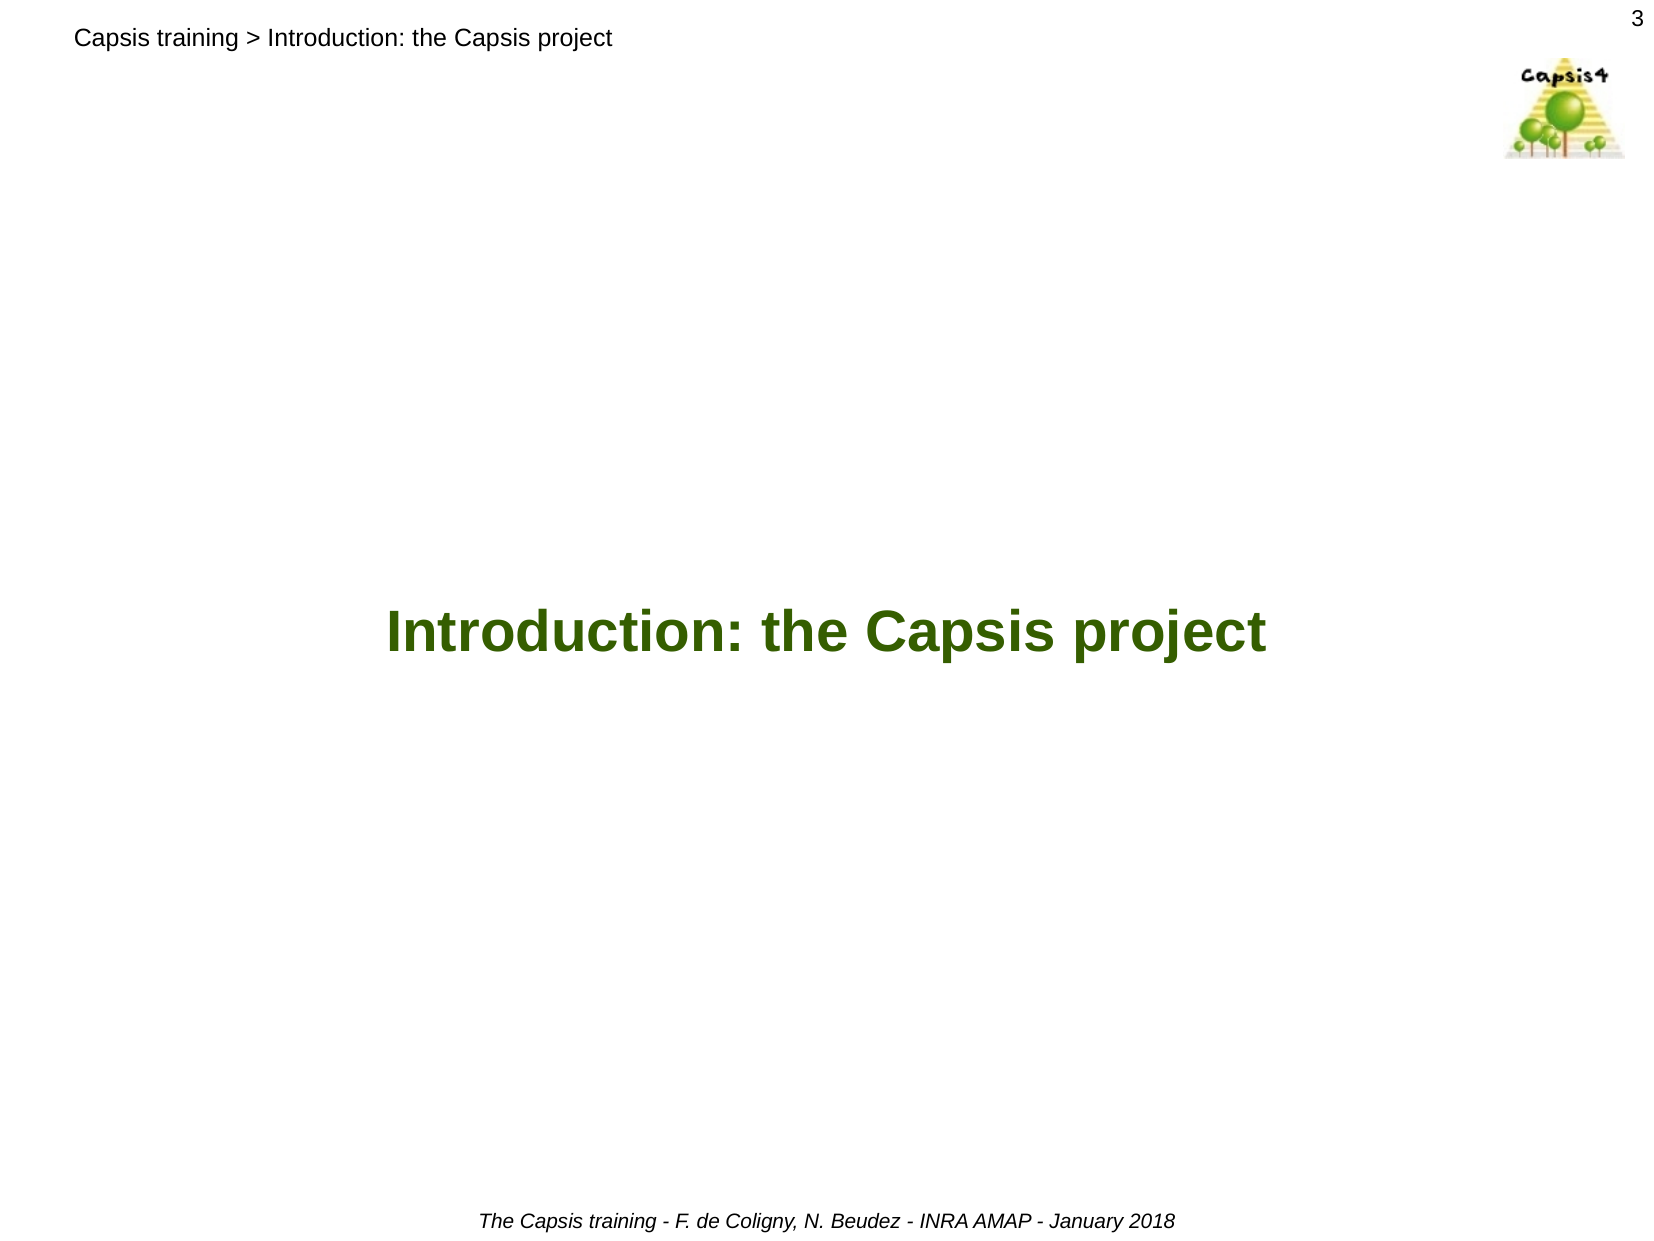

3
Capsis training > Introduction: the Capsis project
Introduction: the Capsis project
The Capsis training - F. de Coligny, N. Beudez - INRA AMAP - January 2018